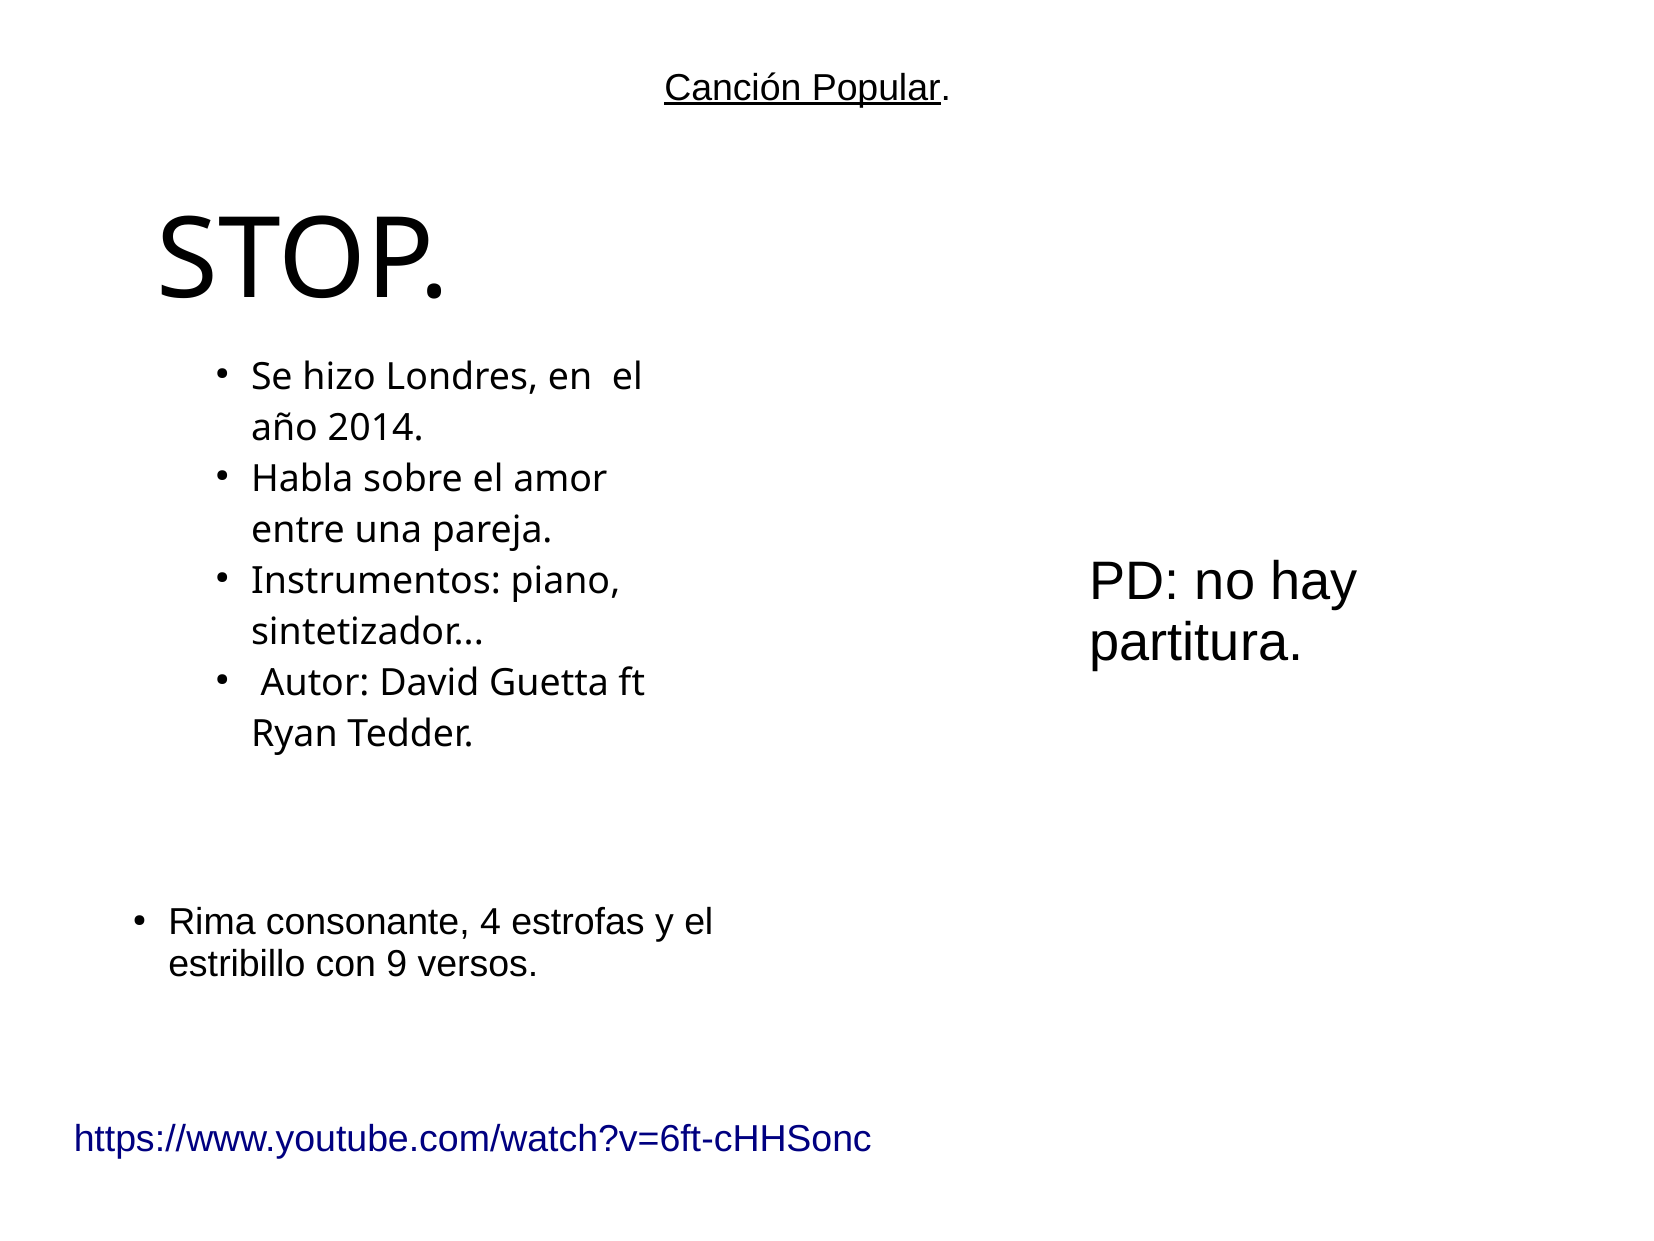

Canción Popular.
STOP.
Se hizo Londres, en el año 2014.
Habla sobre el amor entre una pareja.
Instrumentos: piano, sintetizador...
 Autor: David Guetta ft Ryan Tedder.
PD: no hay partitura.
Rima consonante, 4 estrofas y el estribillo con 9 versos.
https://www.youtube.com/watch?v=6ft-cHHSonc